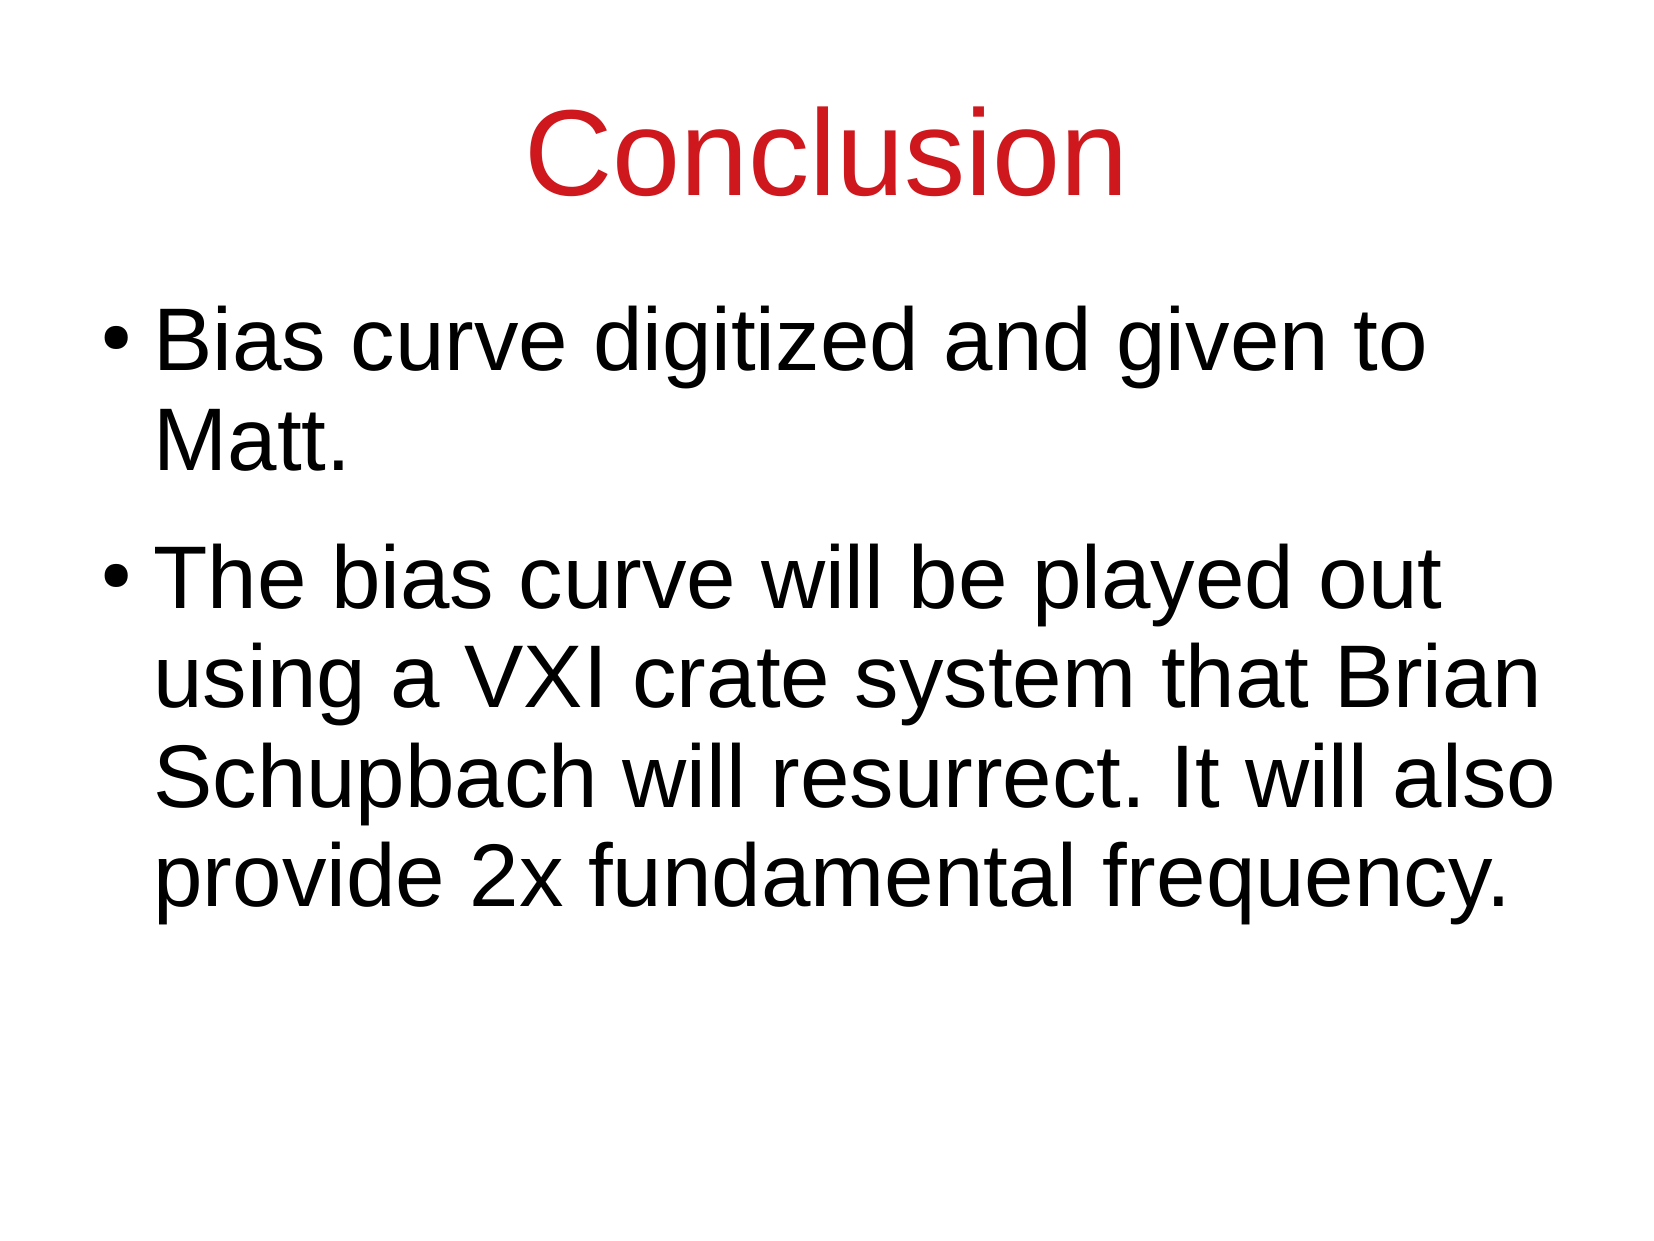

# Conclusion
Bias curve digitized and given to Matt.
The bias curve will be played out using a VXI crate system that Brian Schupbach will resurrect. It will also provide 2x fundamental frequency.